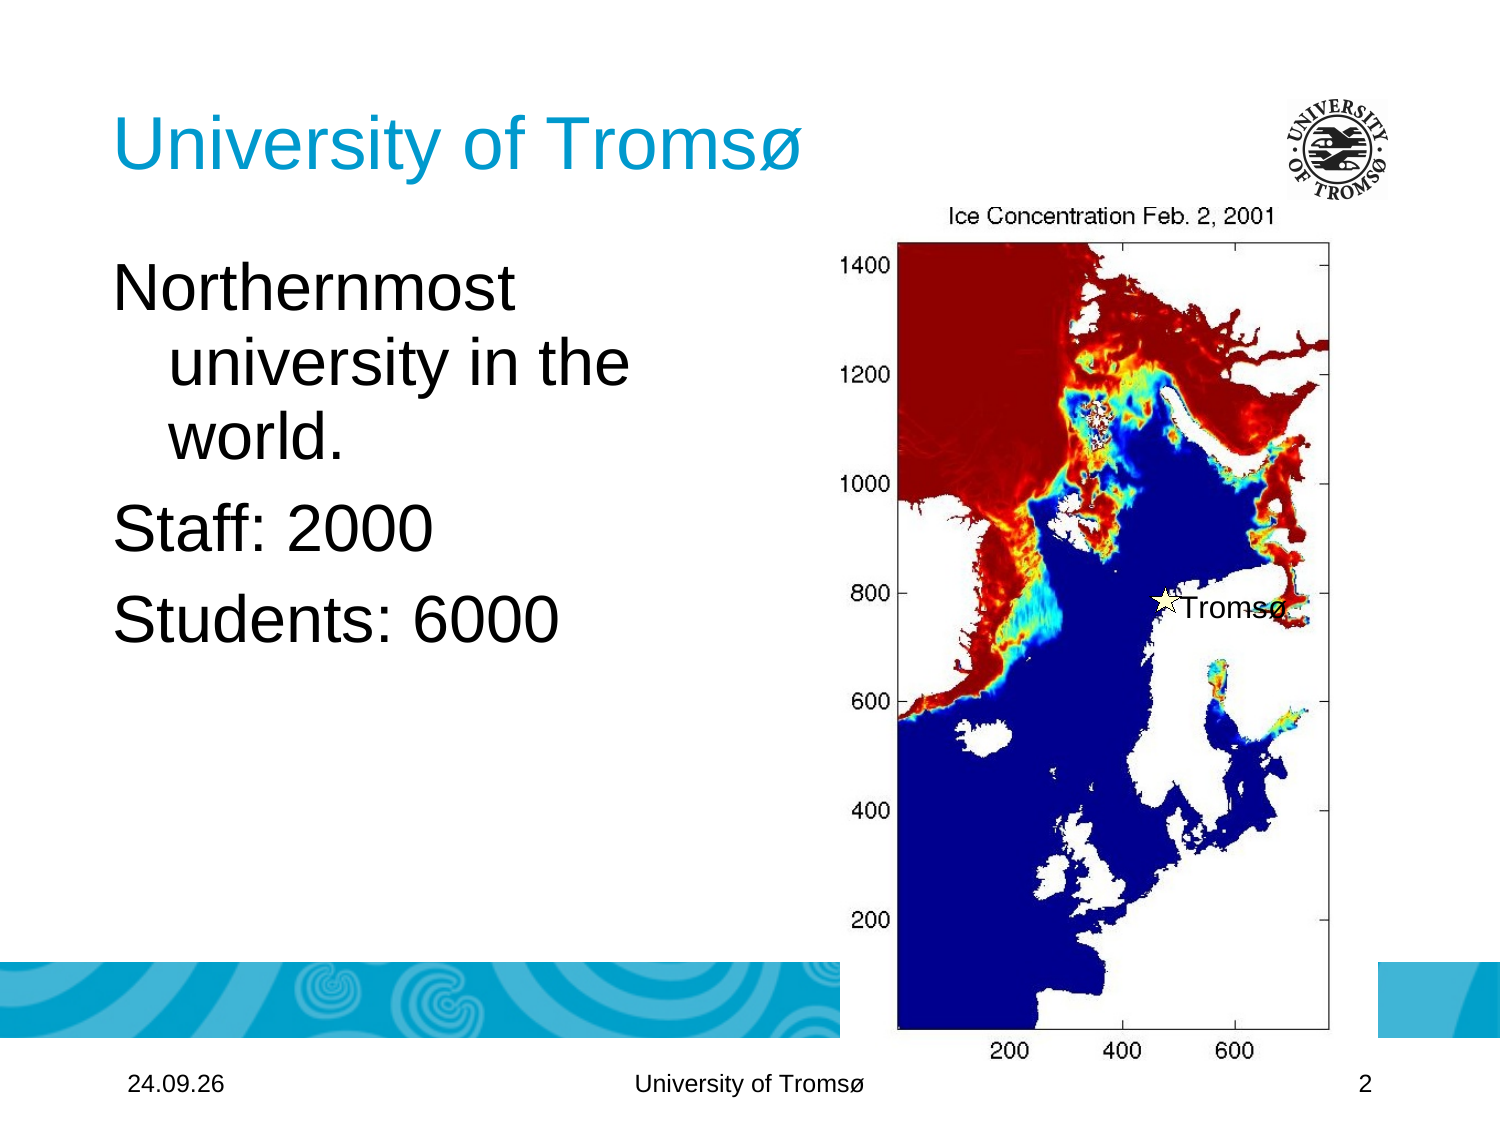

# University of Tromsø
Northernmost university in the world.
Staff: 2000
Students: 6000
Tromsø